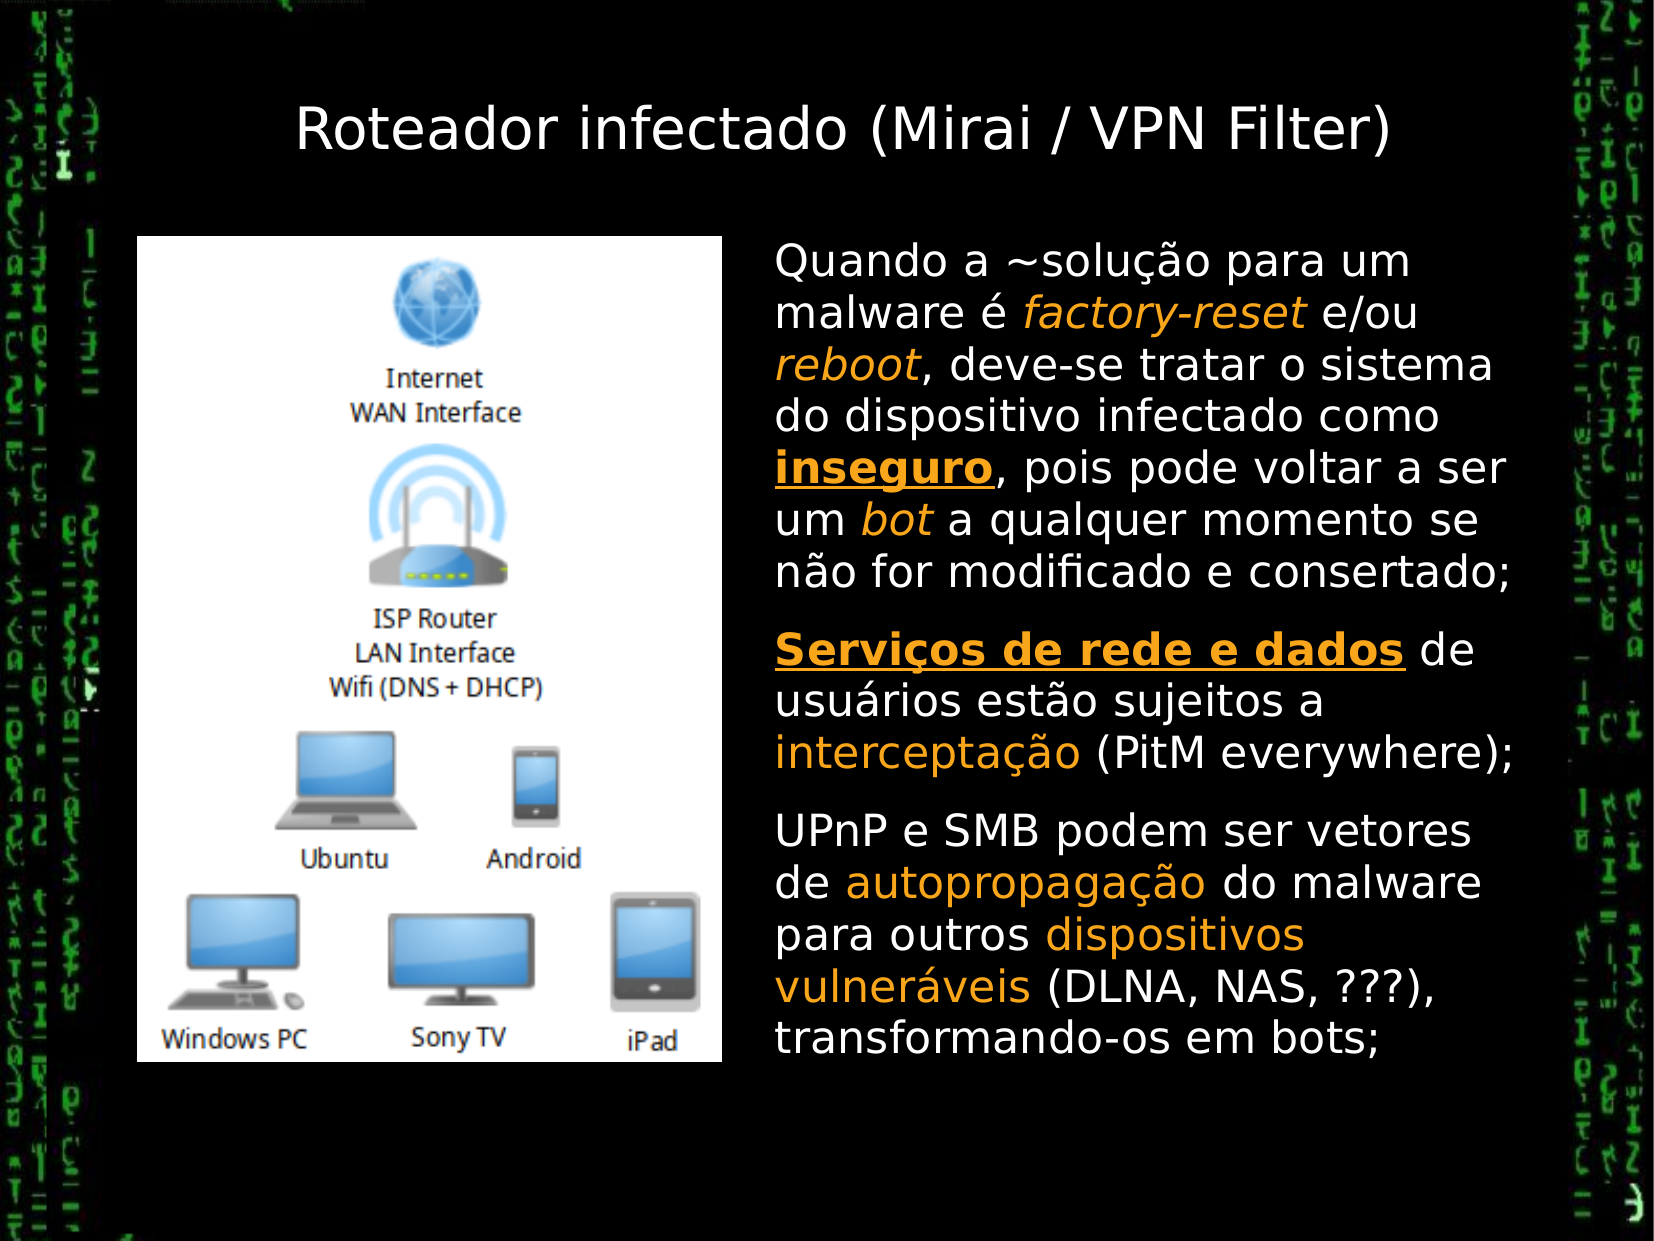

# Roteador infectado (Mirai / VPN Filter)
Quando a ~solução para um malware é factory-reset e/ou reboot, deve-se tratar o sistema do dispositivo infectado como inseguro, pois pode voltar a ser um bot a qualquer momento se não for modificado e consertado;
Serviços de rede e dados de usuários estão sujeitos a interceptação (PitM everywhere);
UPnP e SMB podem ser vetores de autopropagação do malware para outros dispositivos vulneráveis (DLNA, NAS, ???), transformando-os em bots;